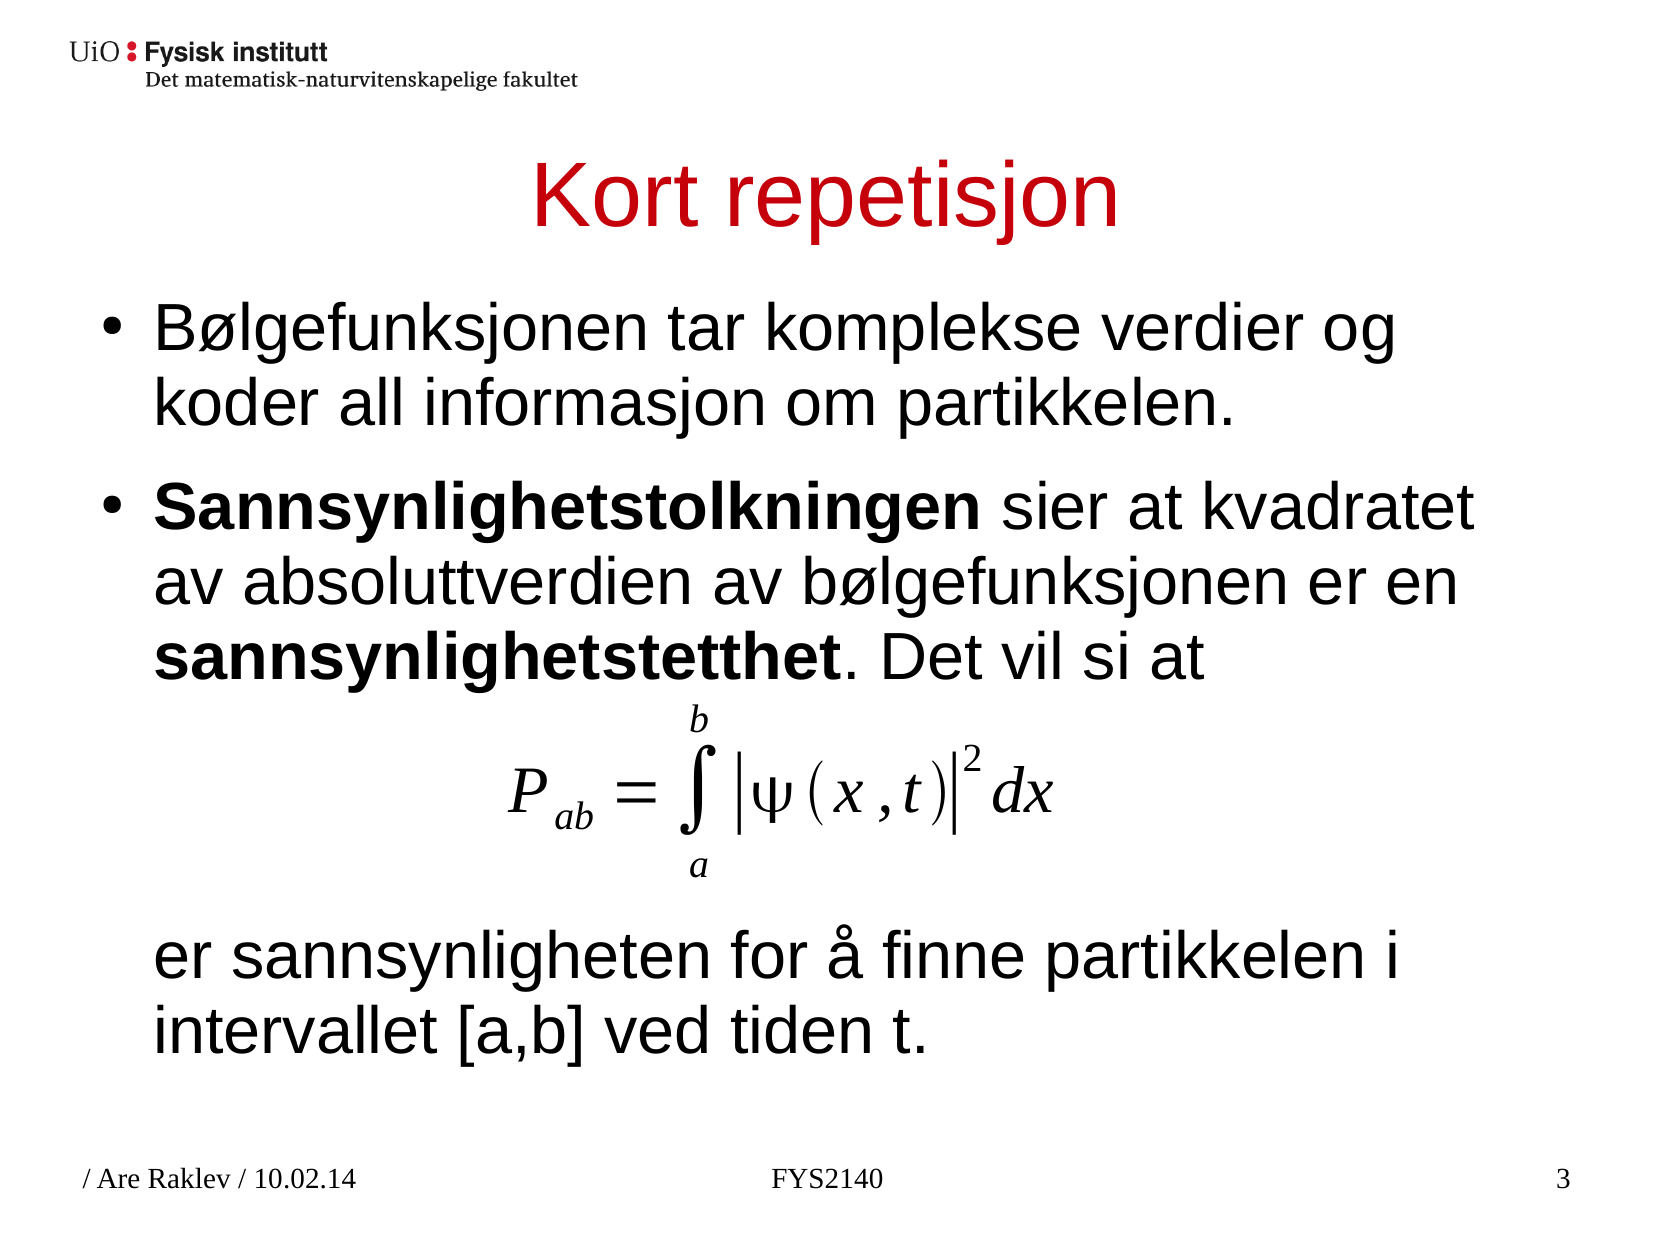

# Kort repetisjon
Bølgefunksjonen tar komplekse verdier og koder all informasjon om partikkelen.
Sannsynlighetstolkningen sier at kvadratet av absoluttverdien av bølgefunksjonen er en sannsynlighetstetthet. Det vil si at
er sannsynligheten for å finne partikkelen i intervallet [a,b] ved tiden t.
/ Are Raklev / 10.02.14
FYS2140
3